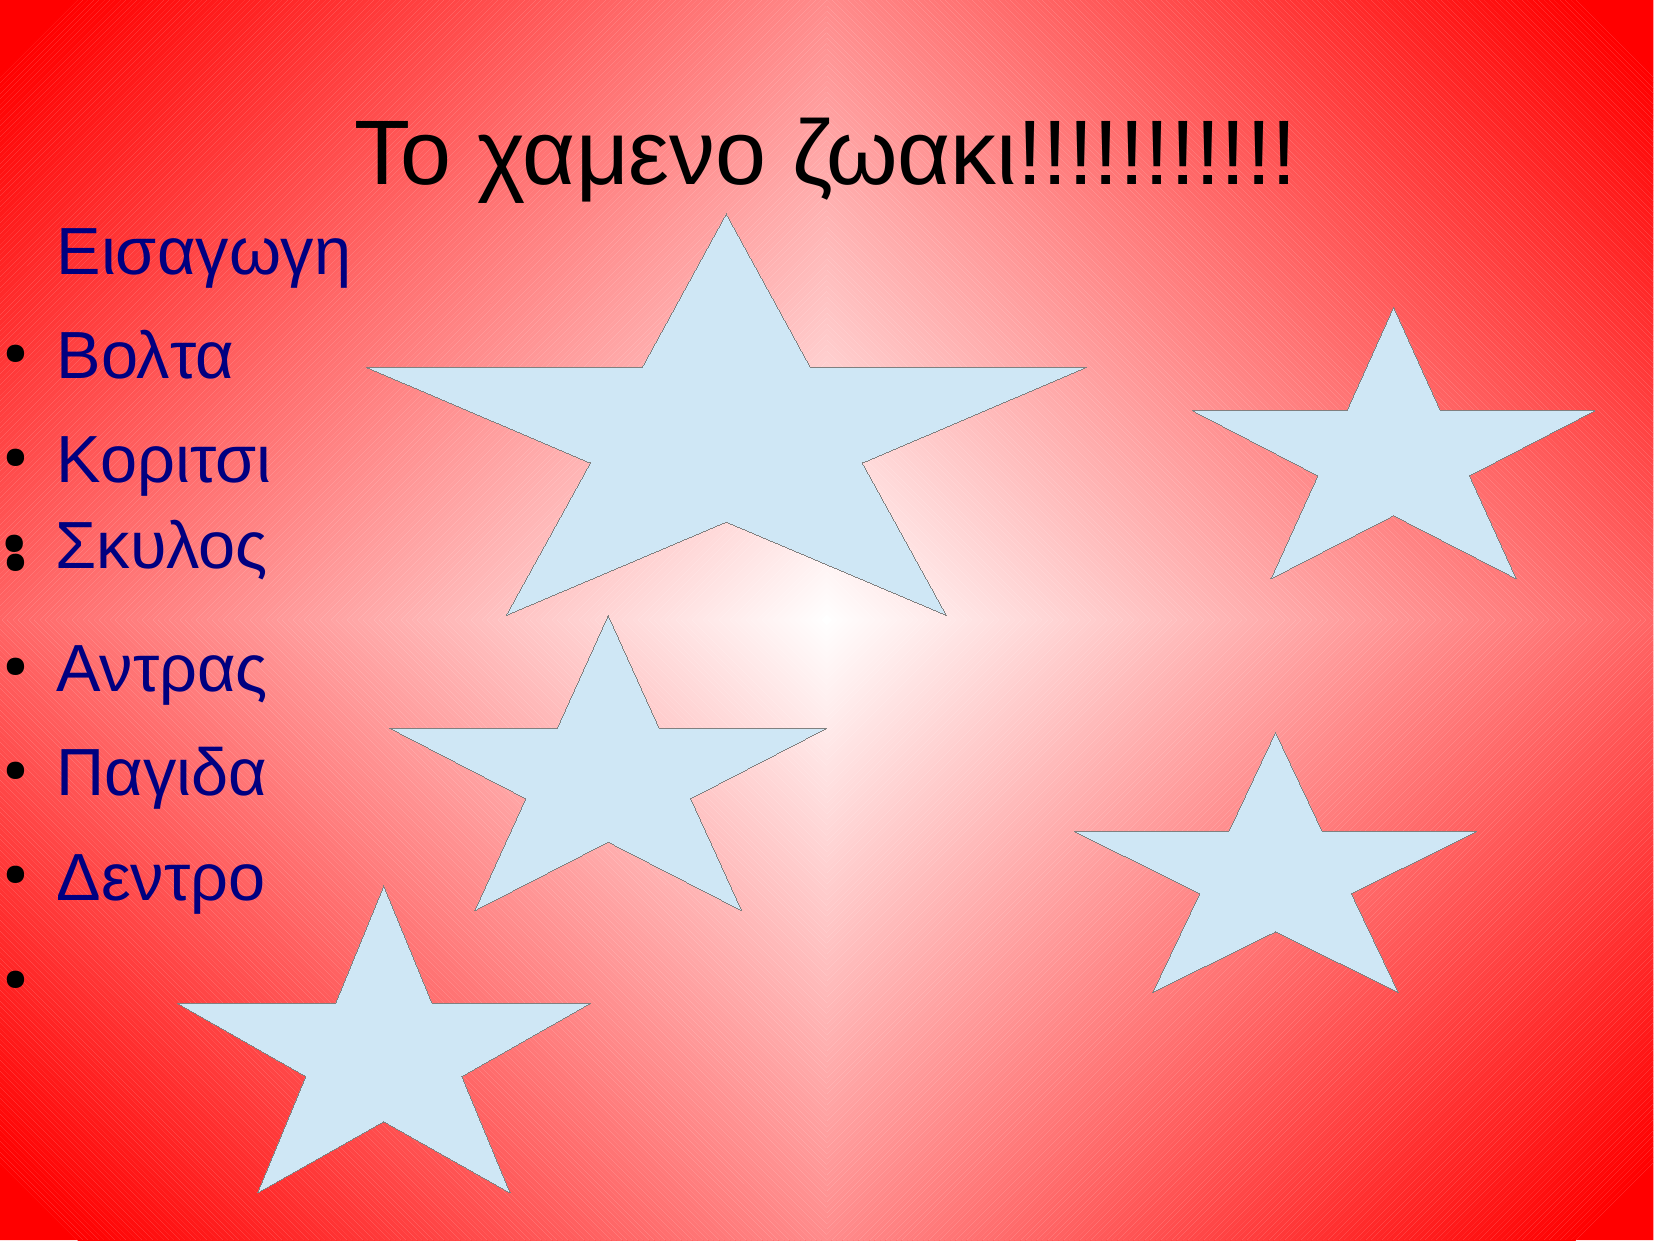

# Το χαμενο ζωακι!!!!!!!!!!!
Εισαγωγη
Βολτα
Κοριτσι
Αντρας
Παγιδα
Δεντρο
Σκυλος